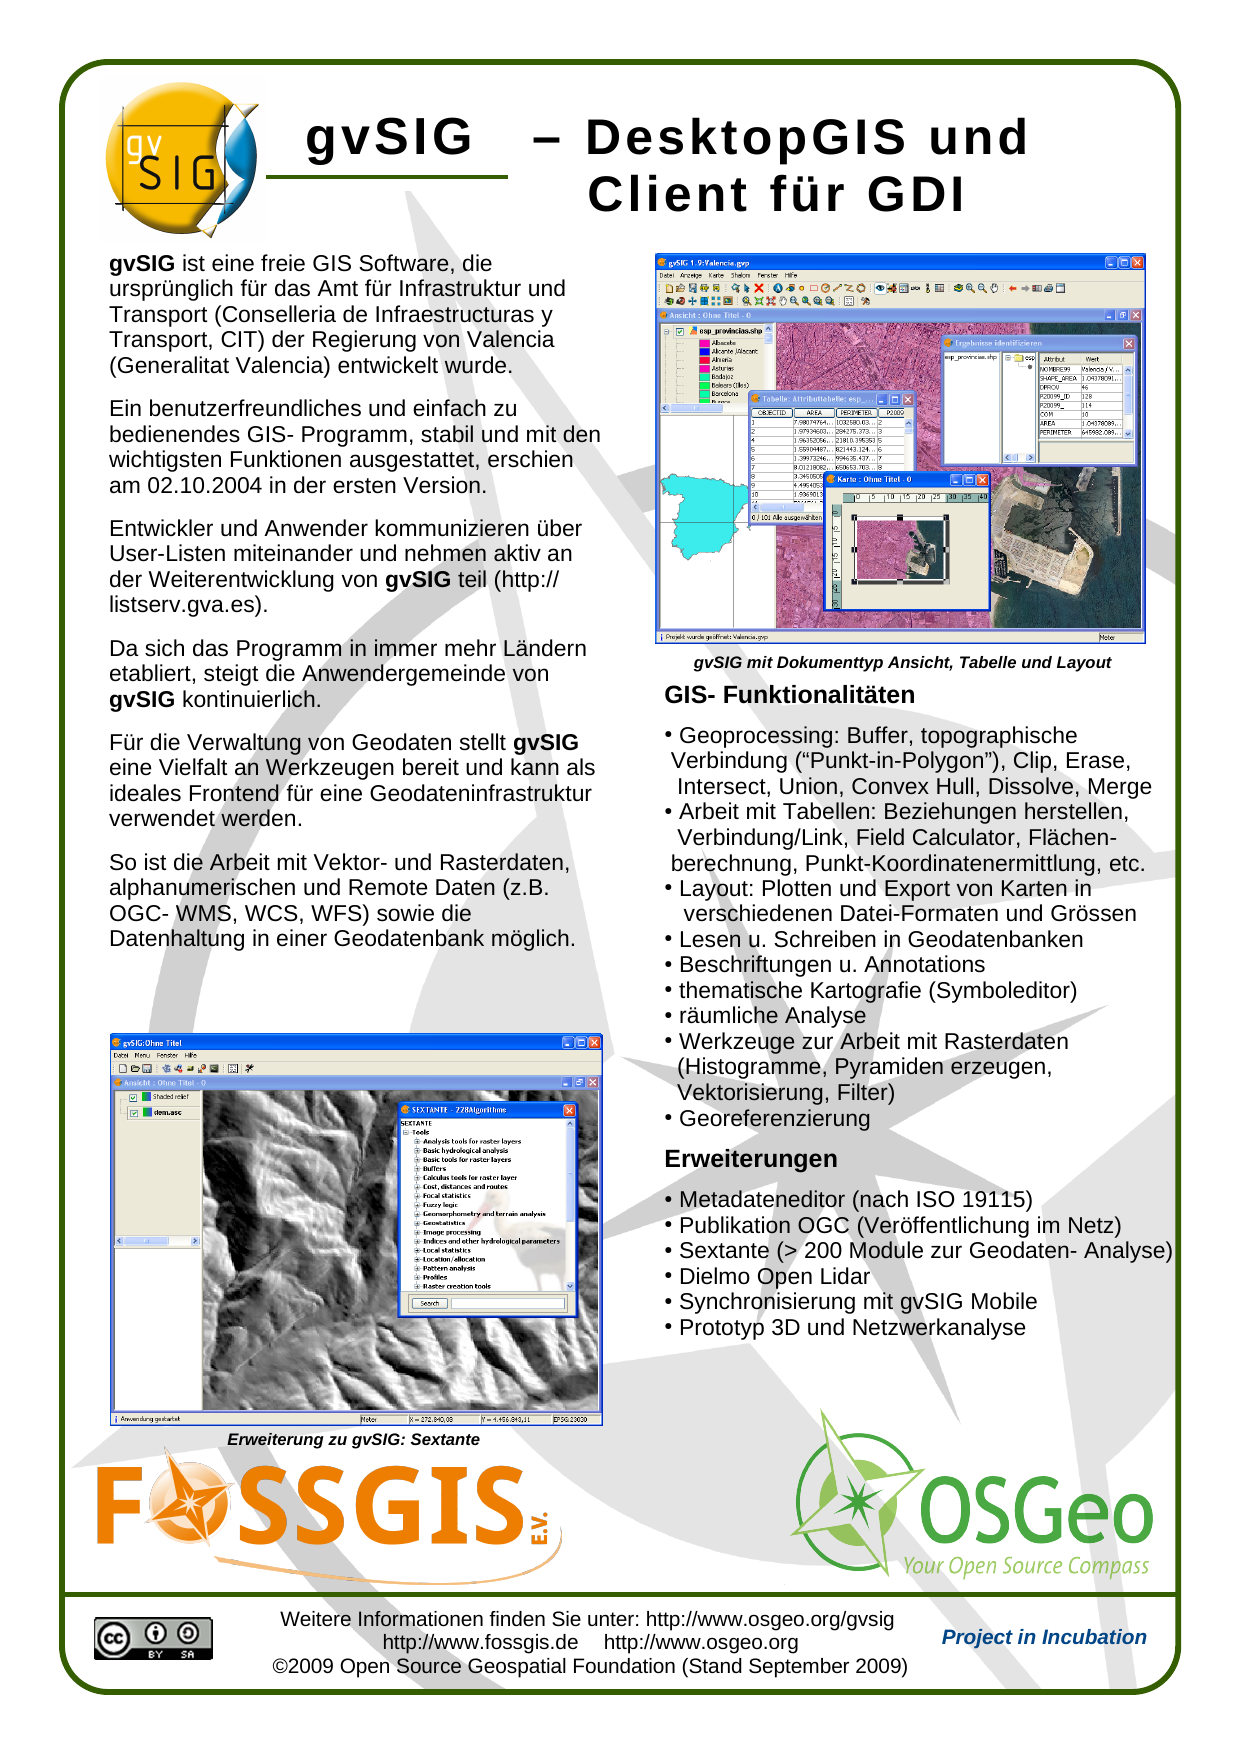

gvSIG – DesktopGIS und
 Client für GDI
gvSIG ist eine freie GIS Software, die ursprünglich für das Amt für Infrastruktur und Transport (Conselleria de Infraestructuras y Transport, CIT) der Regierung von Valencia (Generalitat Valencia) entwickelt wurde.
Ein benutzerfreundliches und einfach zu bedienendes GIS- Programm, stabil und mit den wichtigsten Funktionen ausgestattet, erschien am 02.10.2004 in der ersten Version.
Entwickler und Anwender kommunizieren über User-Listen miteinander und nehmen aktiv an der Weiterentwicklung von gvSIG teil (http://listserv.gva.es).
Da sich das Programm in immer mehr Ländern etabliert, steigt die Anwendergemeinde von gvSIG kontinuierlich.
Für die Verwaltung von Geodaten stellt gvSIG eine Vielfalt an Werkzeugen bereit und kann als ideales Frontend für eine Geodateninfrastruktur verwendet werden.
So ist die Arbeit mit Vektor- und Rasterdaten, alphanumerischen und Remote Daten (z.B. OGC- WMS, WCS, WFS) sowie die Datenhaltung in einer Geodatenbank möglich.
gvSIG mit Dokumenttyp Ansicht, Tabelle und Layout
GIS- Funktionalitäten
 Geoprocessing: Buffer, topographische Verbindung (“Punkt-in-Polygon”), Clip, Erase, Intersect, Union, Convex Hull, Dissolve, Merge
 Arbeit mit Tabellen: Beziehungen herstellen,
 Verbindung/Link, Field Calculator, Flächen- berechnung, Punkt-Koordinatenermittlung, etc.
 Layout: Plotten und Export von Karten in verschiedenen Datei-Formaten und Grössen
 Lesen u. Schreiben in Geodatenbanken
 Beschriftungen u. Annotations
 thematische Kartografie (Symboleditor)
 räumliche Analyse
 Werkzeuge zur Arbeit mit Rasterdaten (Histogramme, Pyramiden erzeugen, Vektorisierung, Filter)
 Georeferenzierung
Erweiterungen
 Metadateneditor (nach ISO 19115)
 Publikation OGC (Veröffentlichung im Netz)
 Sextante (> 200 Module zur Geodaten- Analyse)
 Dielmo Open Lidar
 Synchronisierung mit gvSIG Mobile
 Prototyp 3D und Netzwerkanalyse
Erweiterung zu gvSIG: Sextante